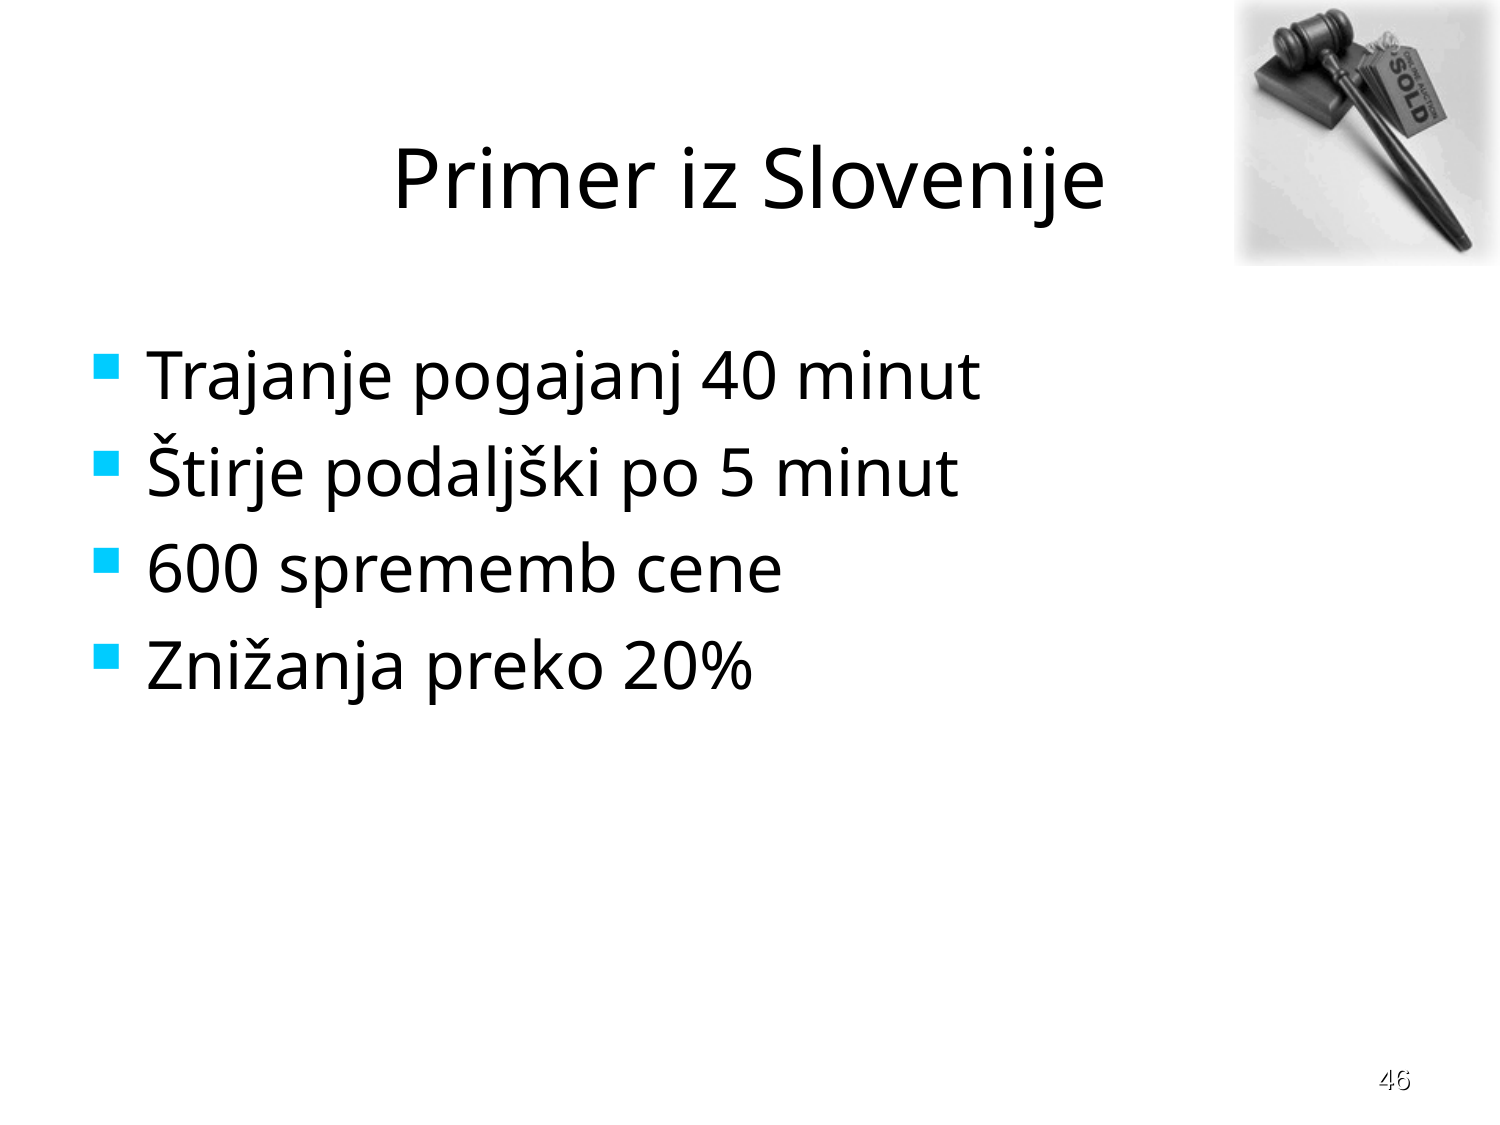

# Primer iz Slovenije
Trajanje pogajanj 40 minut
Štirje podaljški po 5 minut
600 sprememb cene
Znižanja preko 20%